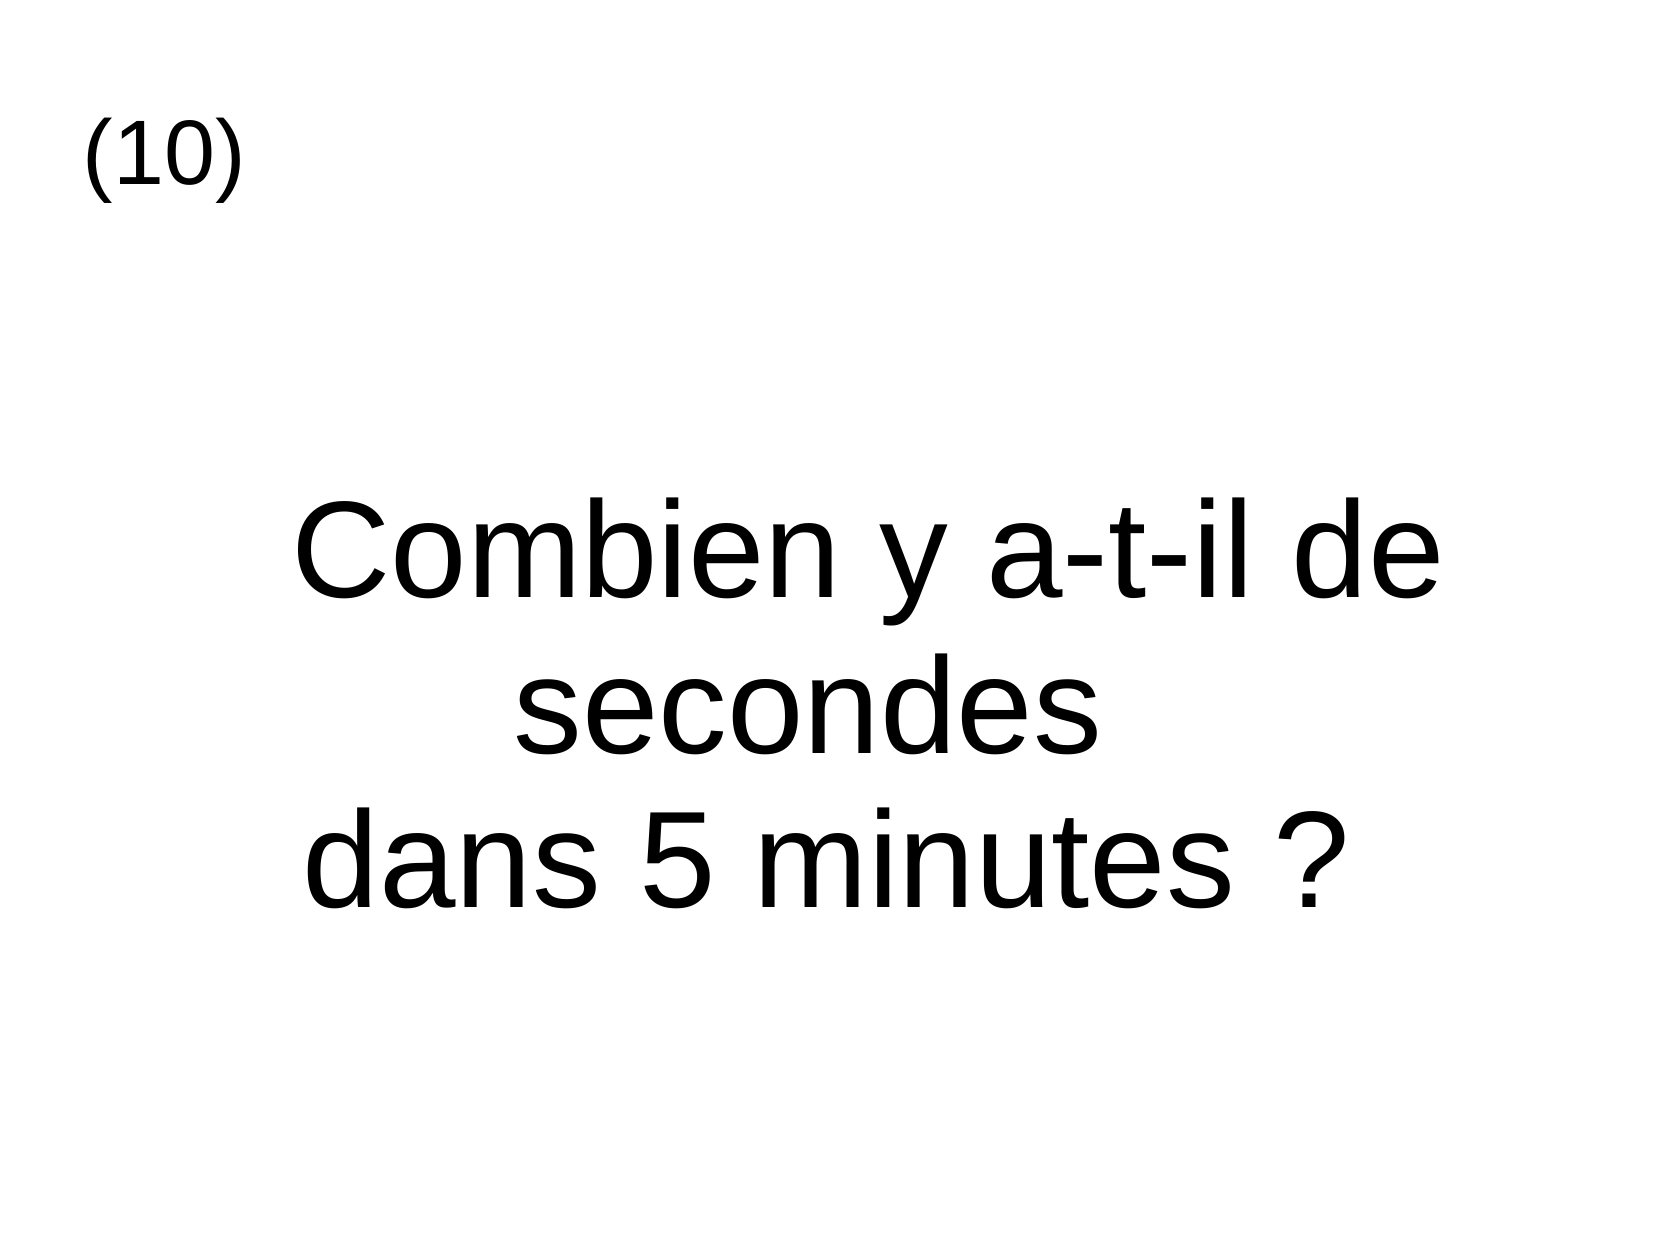

# (10)
 Combien y a-t-il de secondes
dans 5 minutes ?